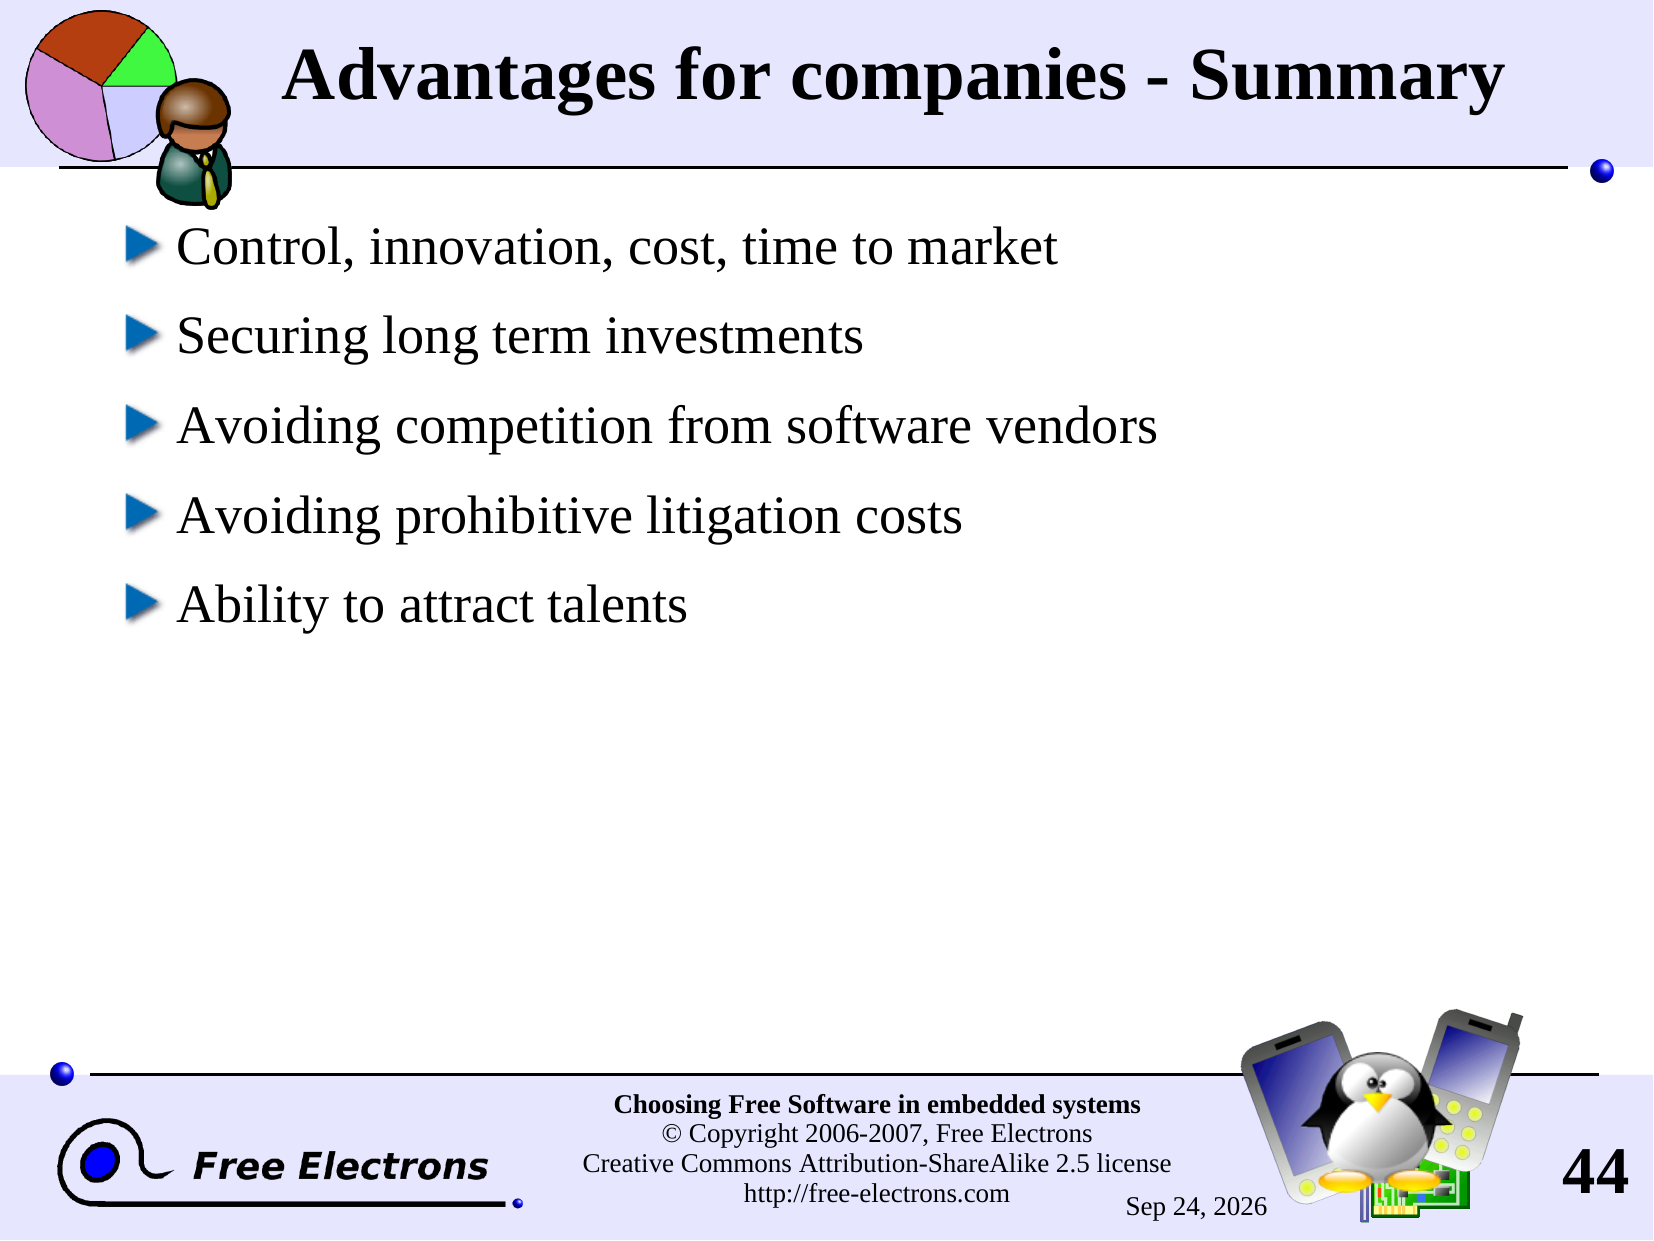

# Advantages for companies - Summary
Control, innovation, cost, time to market
Securing long term investments
Avoiding competition from software vendors
Avoiding prohibitive litigation costs
Ability to attract talents